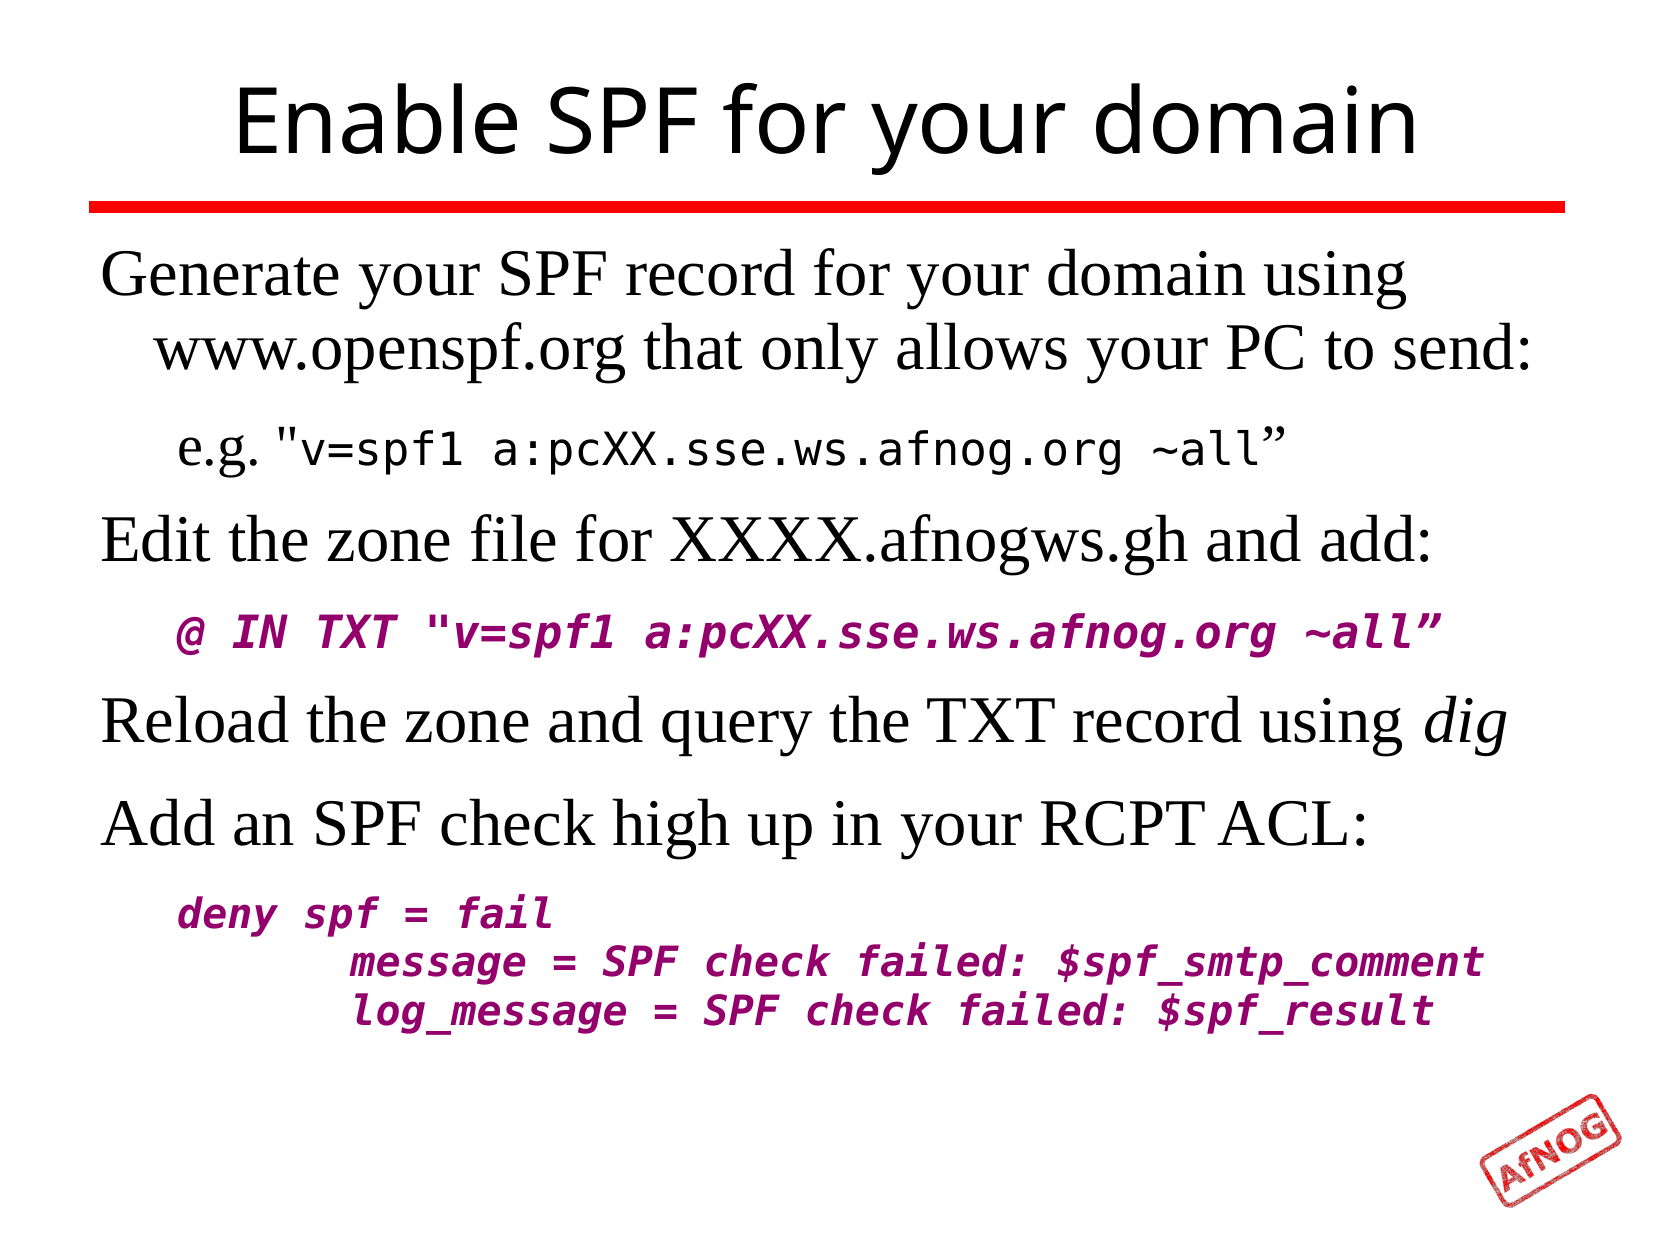

# Enable SPF for your domain
Generate your SPF record for your domain using www.openspf.org that only allows your PC to send:
e.g. "v=spf1 a:pcXX.sse.ws.afnog.org ~all”
Edit the zone file for XXXX.afnogws.gh and add:
@ IN TXT "v=spf1 a:pcXX.sse.ws.afnog.org ~all”
Reload the zone and query the TXT record using dig
Add an SPF check high up in your RCPT ACL:
deny spf = fail
 message = SPF check failed: $spf_smtp_comment
 log_message = SPF check failed: $spf_result